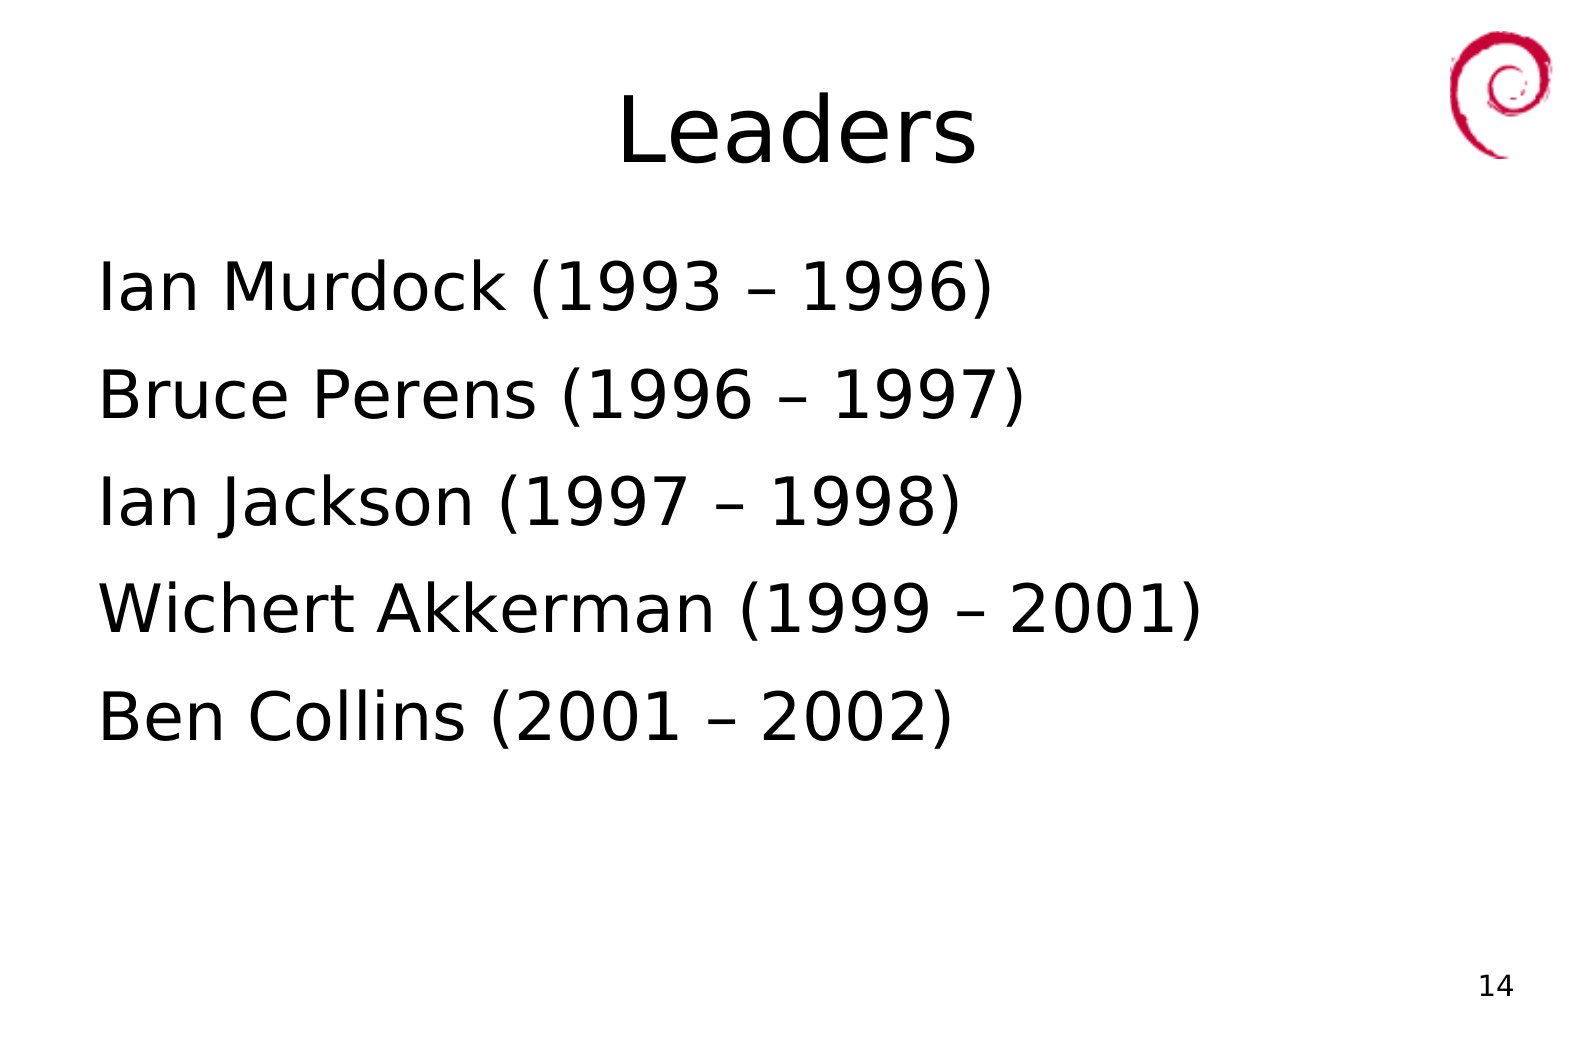

# Leaders
Ian Murdock (1993 – 1996)
Bruce Perens (1996 – 1997)
Ian Jackson (1997 – 1998)
Wichert Akkerman (1999 – 2001)
Ben Collins (2001 – 2002)
14